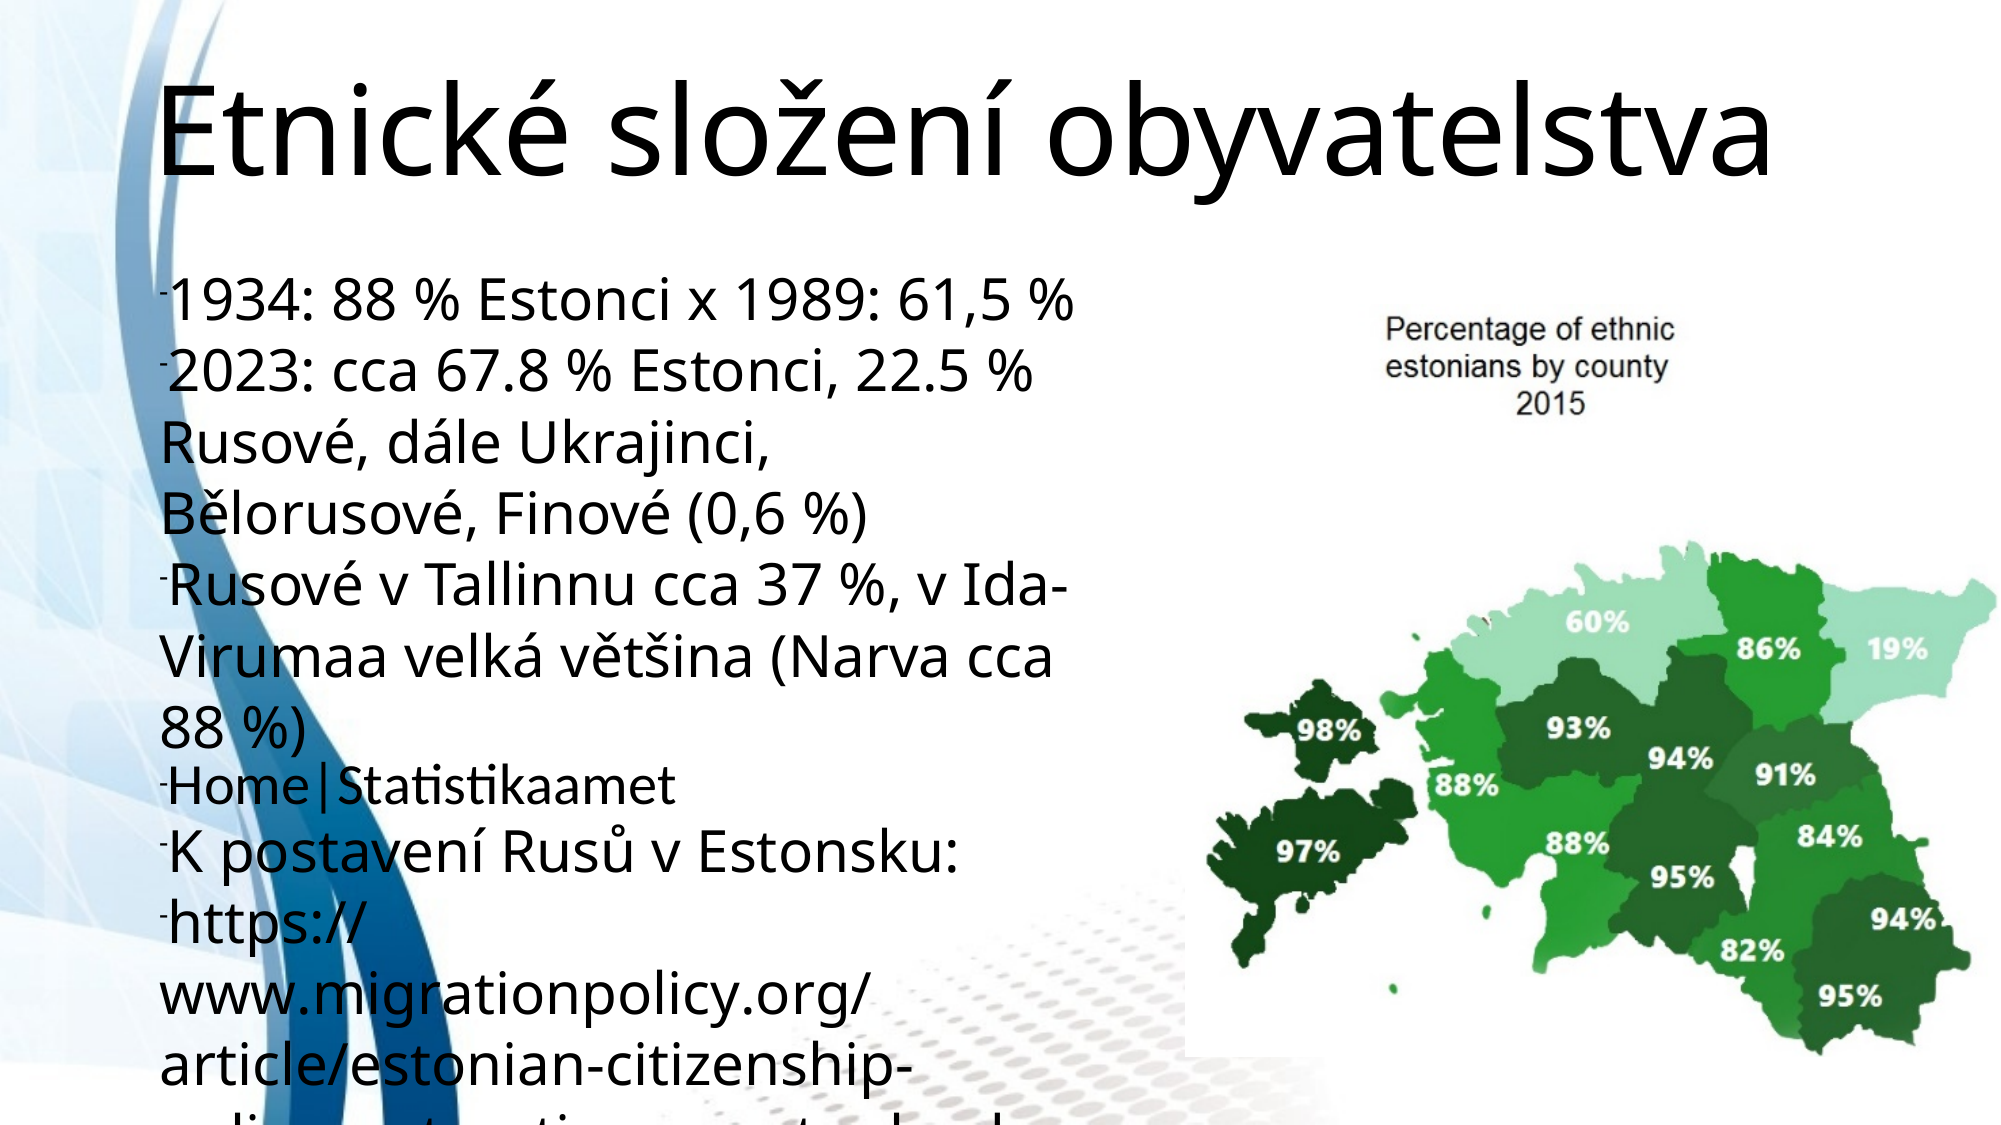

# Etnické složení obyvatelstva
1934: 88 % Estonci x 1989: 61,5 %
2023: cca 67.8 % Estonci, 22.5 % Rusové, dále Ukrajinci, Bělorusové, Finové (0,6 %)
Rusové v Tallinnu cca 37 %, v Ida-Virumaa velká většina (Narva cca 88 %)
Home|Statistikaamet
K postavení Rusů v Estonsku:
https://www.migrationpolicy.org/article/estonian-citizenship-policy-restoration-country-leads-statelessness-some